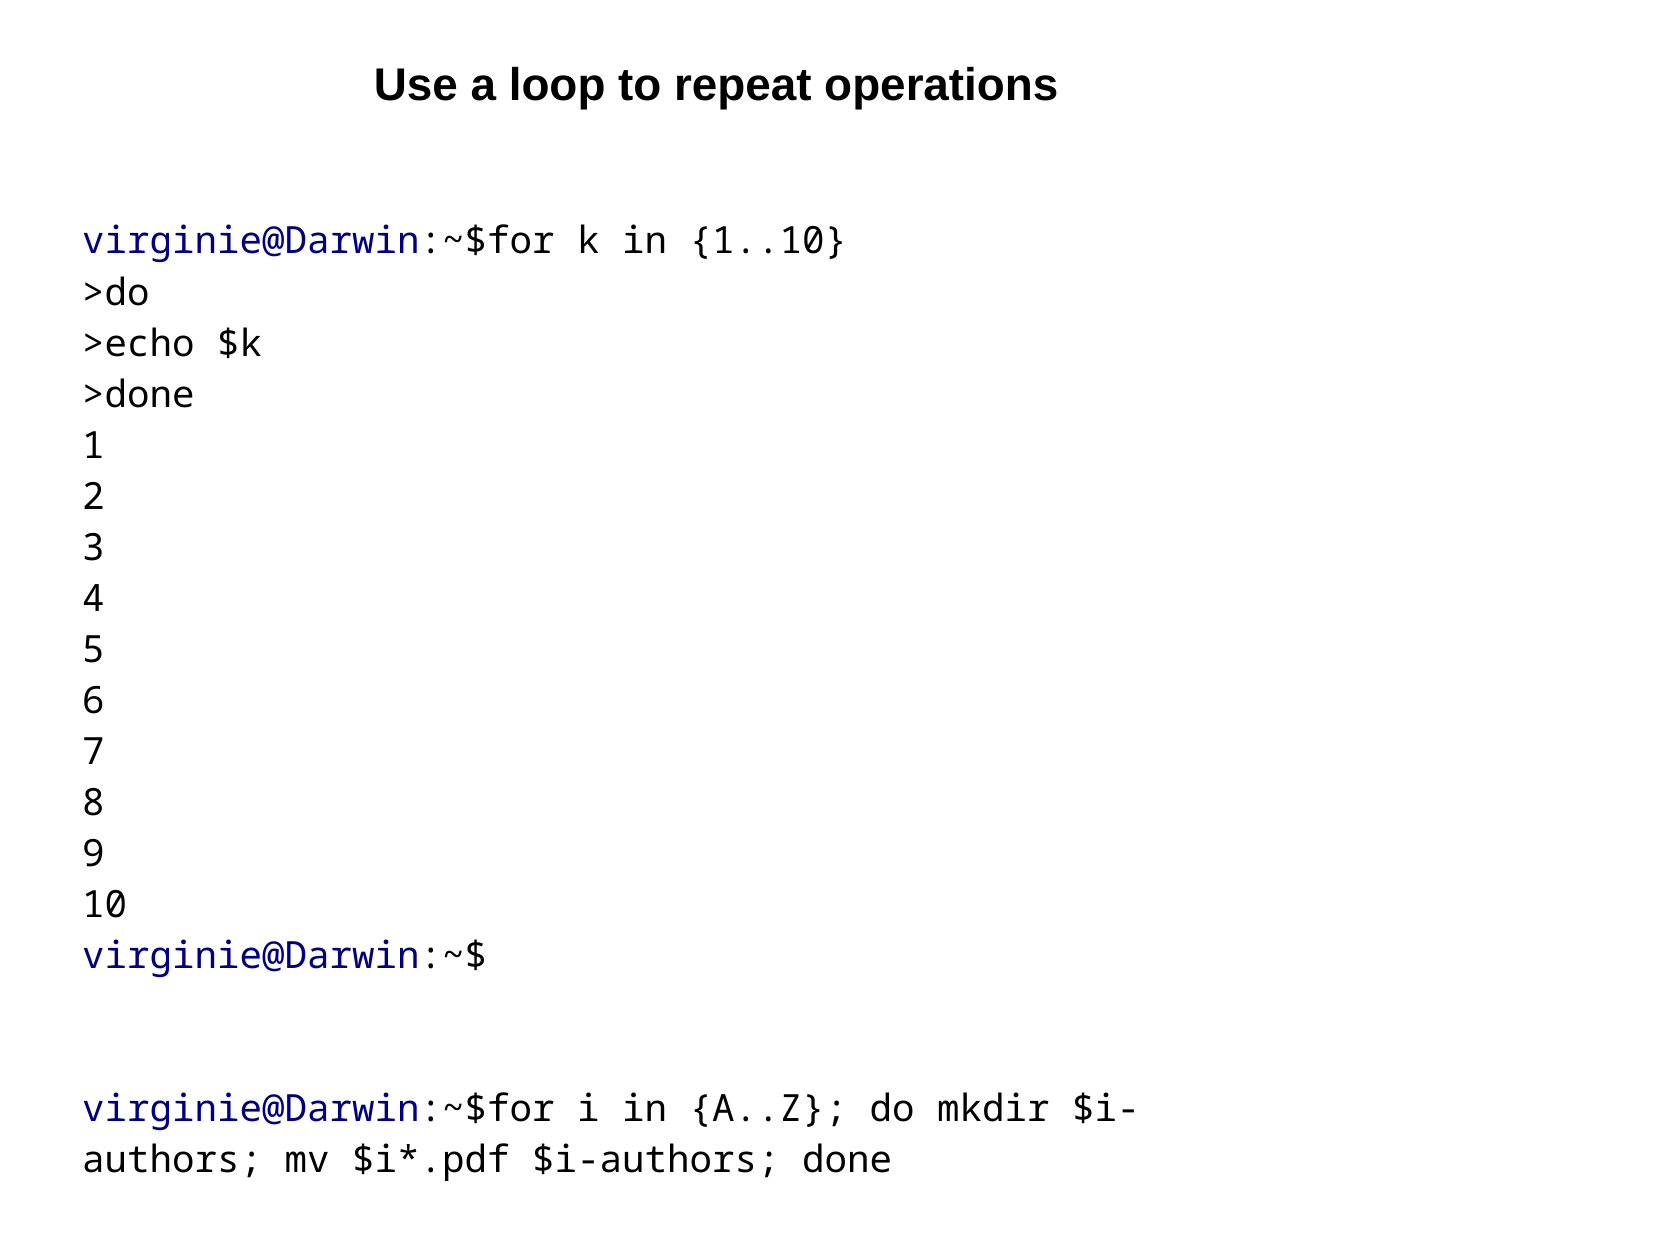

Use a loop to repeat operations
virginie@Darwin:~$for k in {1..10}
>do
>echo $k
>done
1
2
3
4
5
6
7
8
9
10
virginie@Darwin:~$
virginie@Darwin:~$for i in {A..Z}; do mkdir $i-authors; mv $i*.pdf $i-authors; done